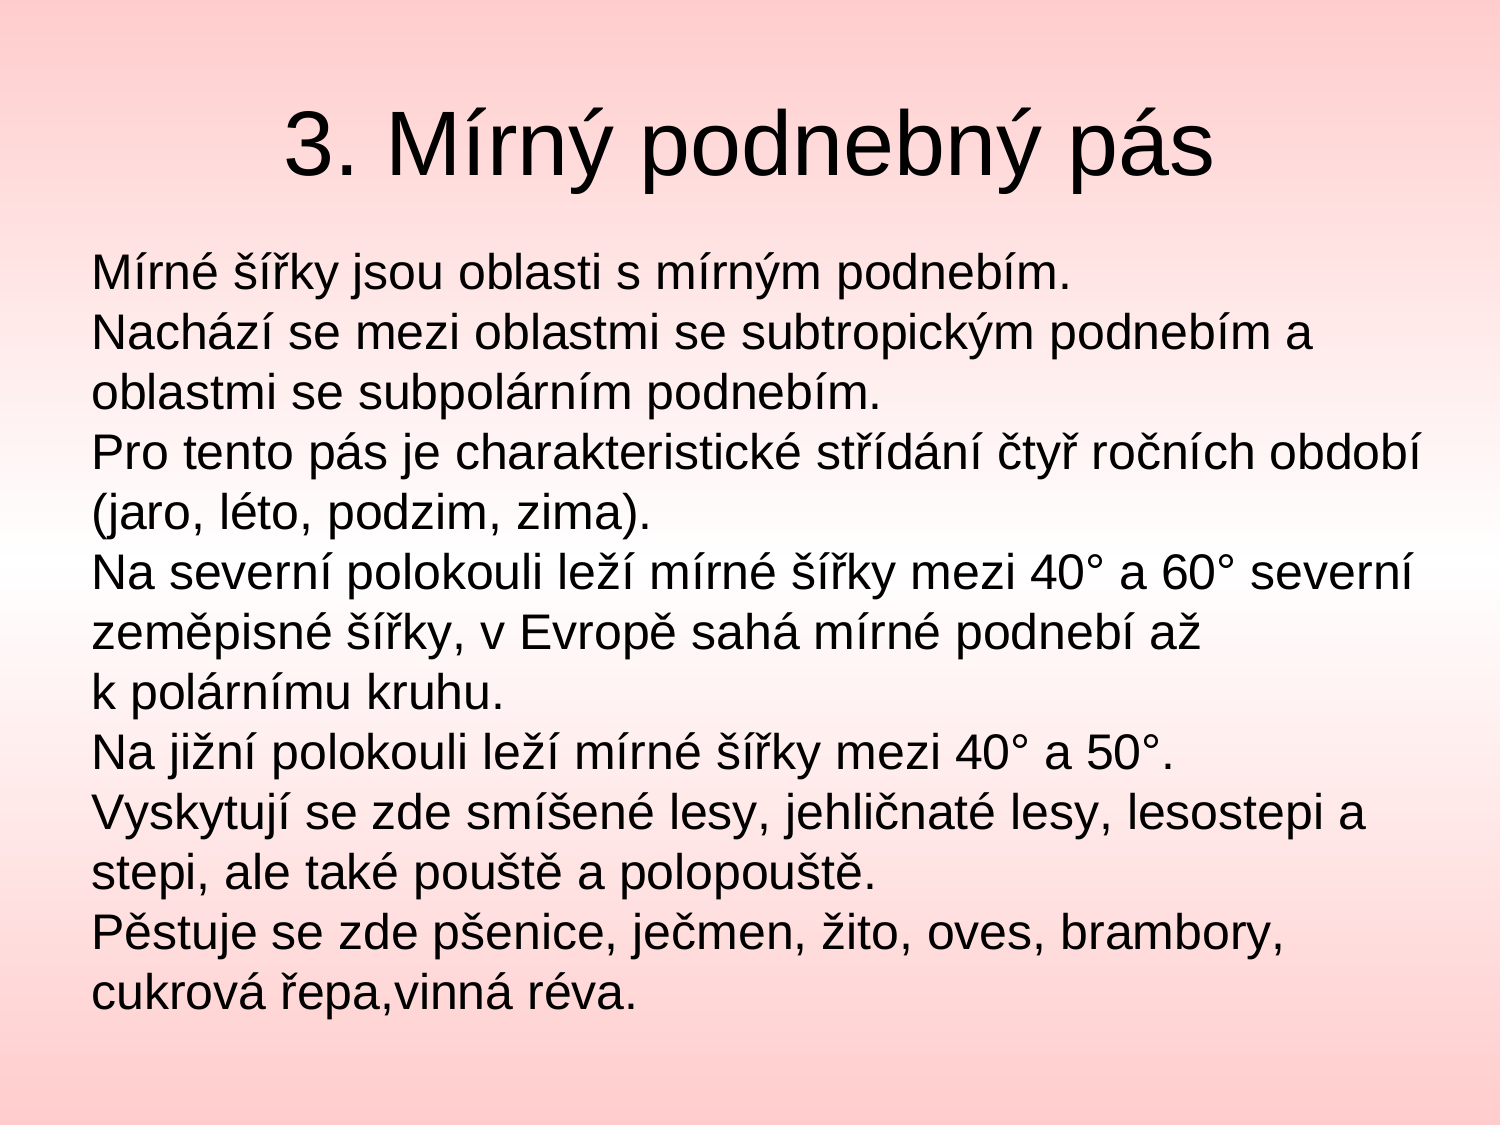

# 3. Mírný podnebný pás
Mírné šířky jsou oblasti s mírným podnebím.
Nachází se mezi oblastmi se subtropickým podnebím a oblastmi se subpolárním podnebím.
Pro tento pás je charakteristické střídání čtyř ročních období (jaro, léto, podzim, zima).
Na severní polokouli leží mírné šířky mezi 40° a 60° severní zeměpisné šířky, v Evropě sahá mírné podnebí až
k polárnímu kruhu.
Na jižní polokouli leží mírné šířky mezi 40° a 50°.
Vyskytují se zde smíšené lesy, jehličnaté lesy, lesostepi a stepi, ale také pouště a polopouště.
Pěstuje se zde pšenice, ječmen, žito, oves, brambory, cukrová řepa,vinná réva.